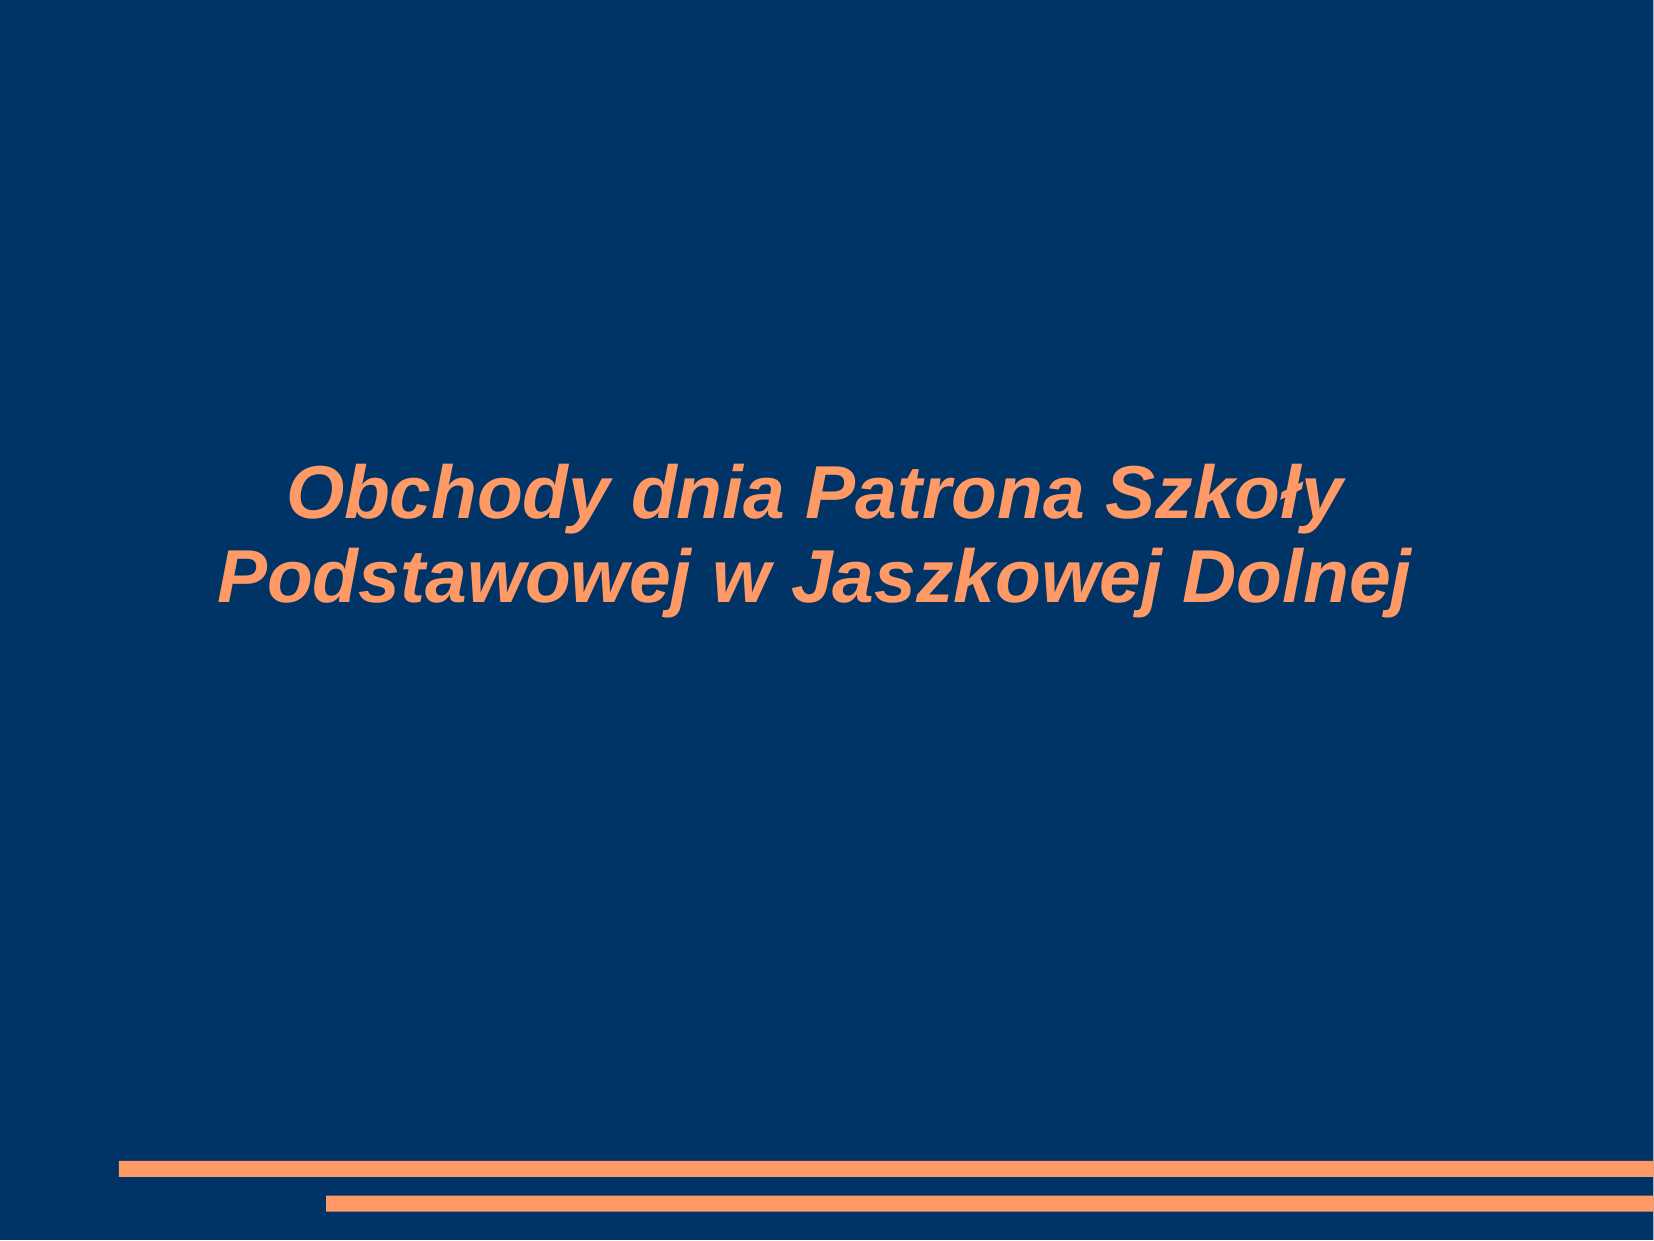

# Obchody dnia Patrona Szkoły Podstawowej w Jaszkowej Dolnej